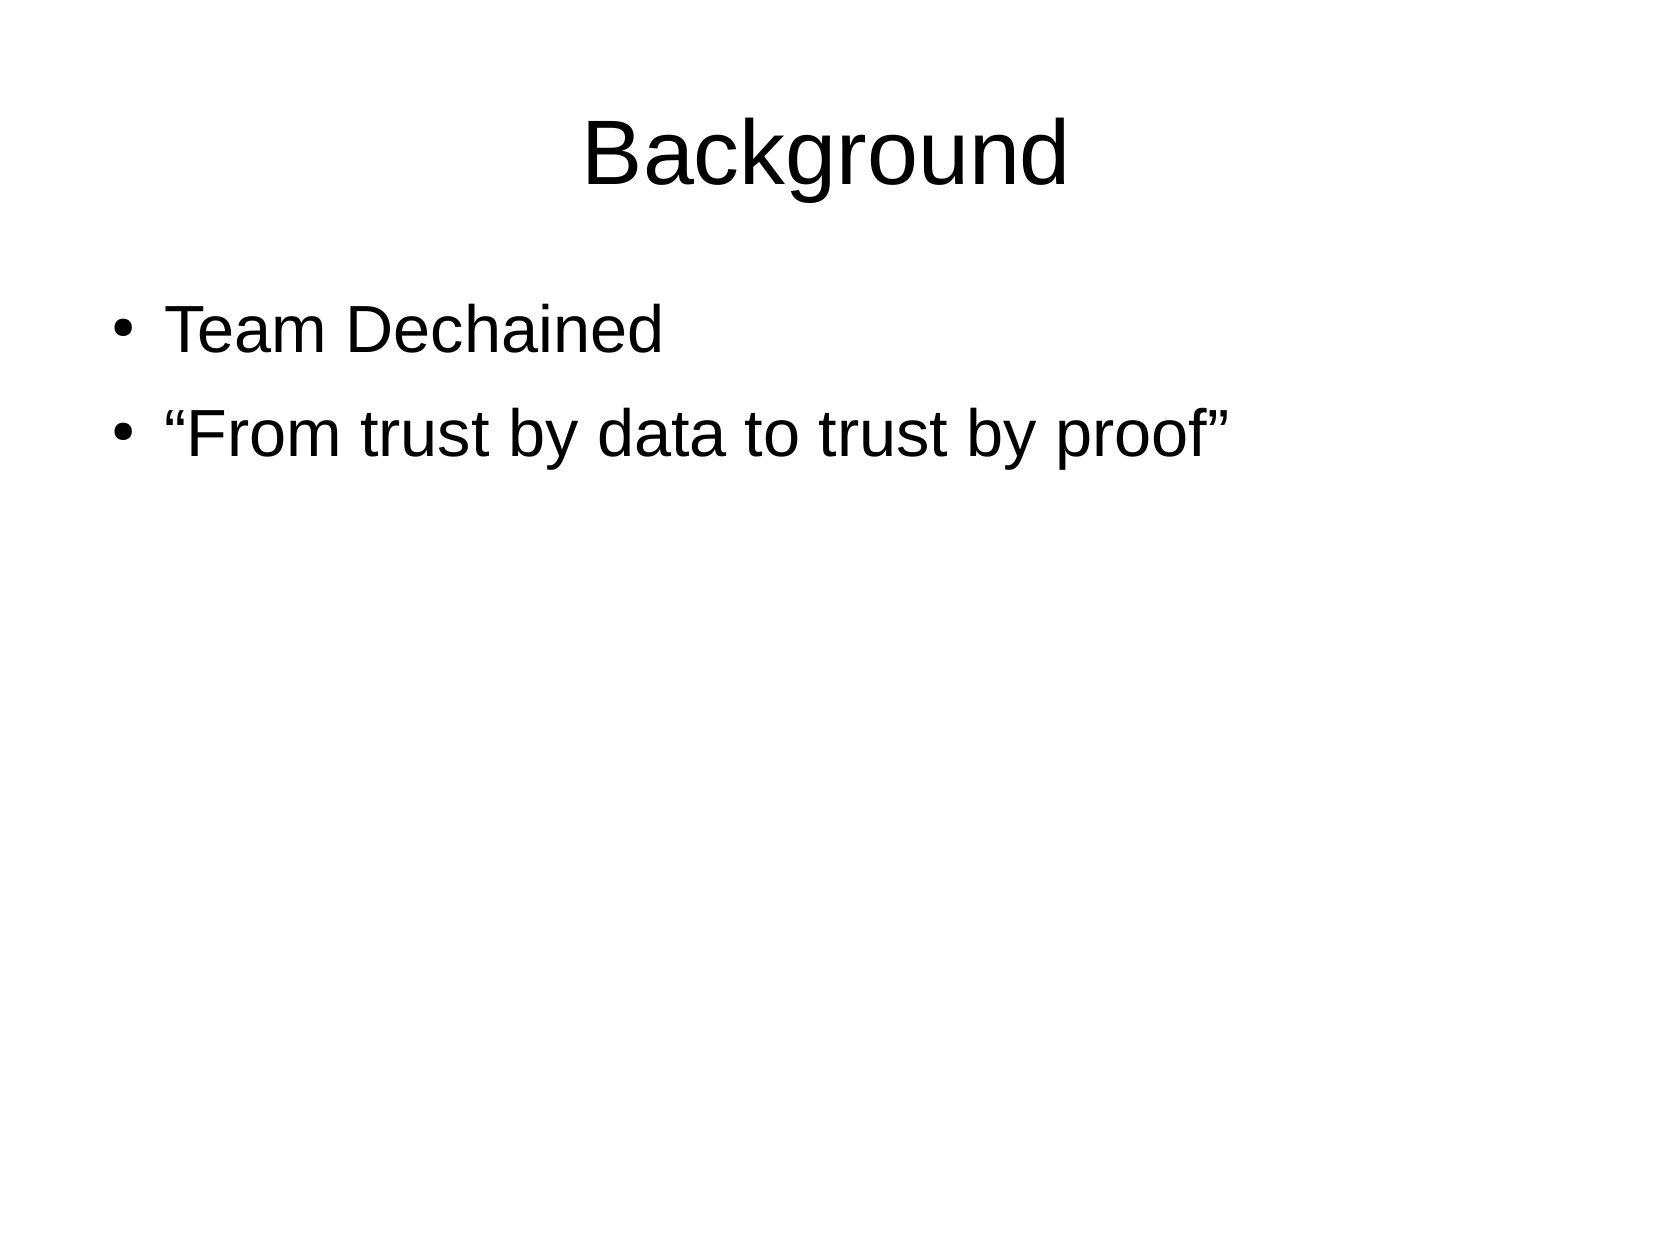

# Background
Team Dechained
“From trust by data to trust by proof”